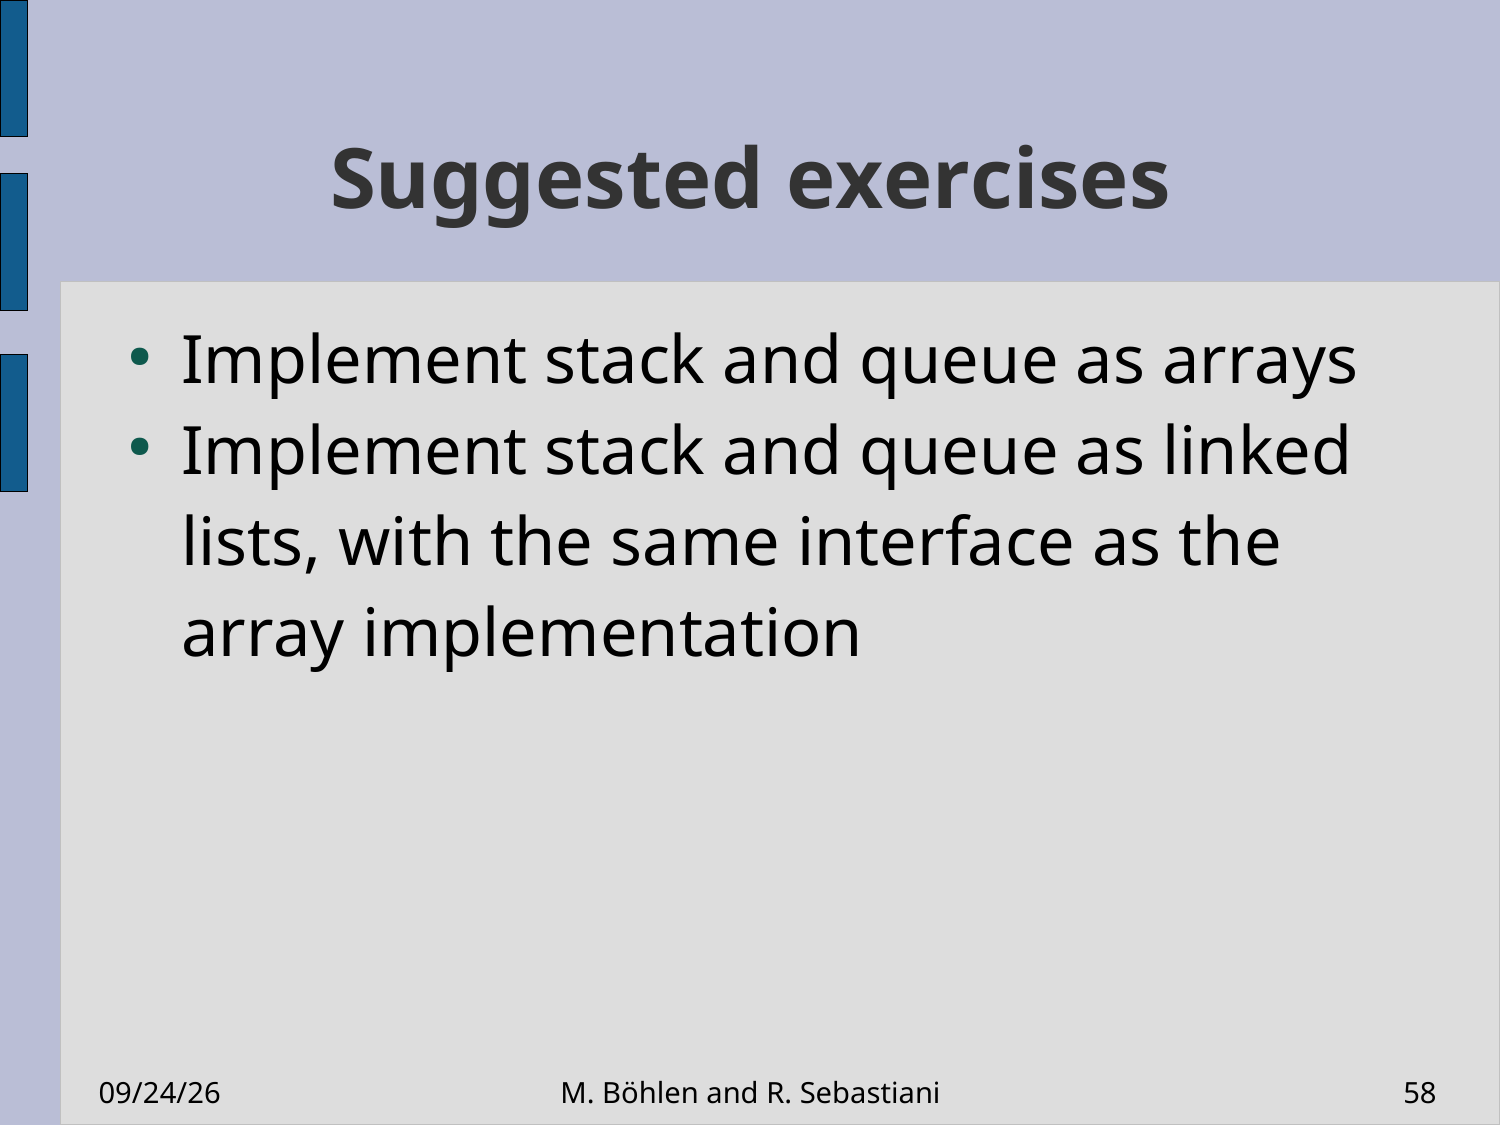

# Suggested exercises
Implement stack and queue as arrays
Implement stack and queue as linked lists, with the same interface as the array implementation
M. Böhlen and R. Sebastiani
58